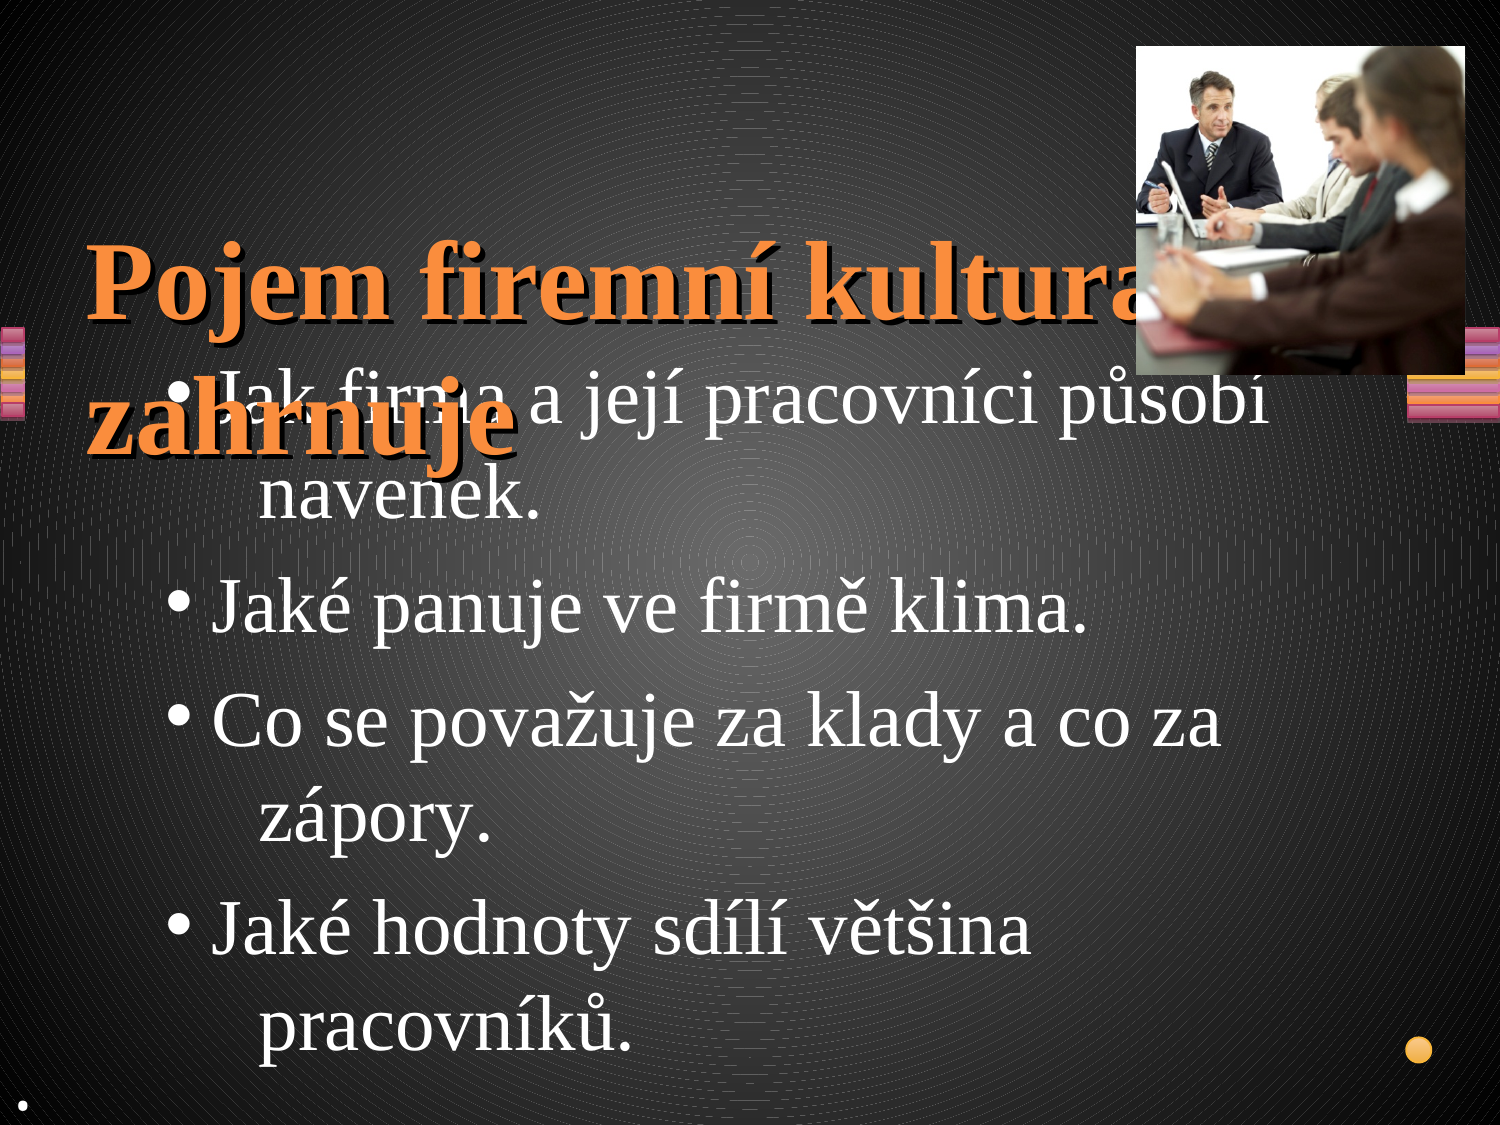

Pojem firemní kultura zahrnuje
# Jak firma a její pracovníci působí navenek.
Jaké panuje ve firmě klima.
Co se považuje za klady a co za zápory.
Jaké hodnoty sdílí většina pracovníků.